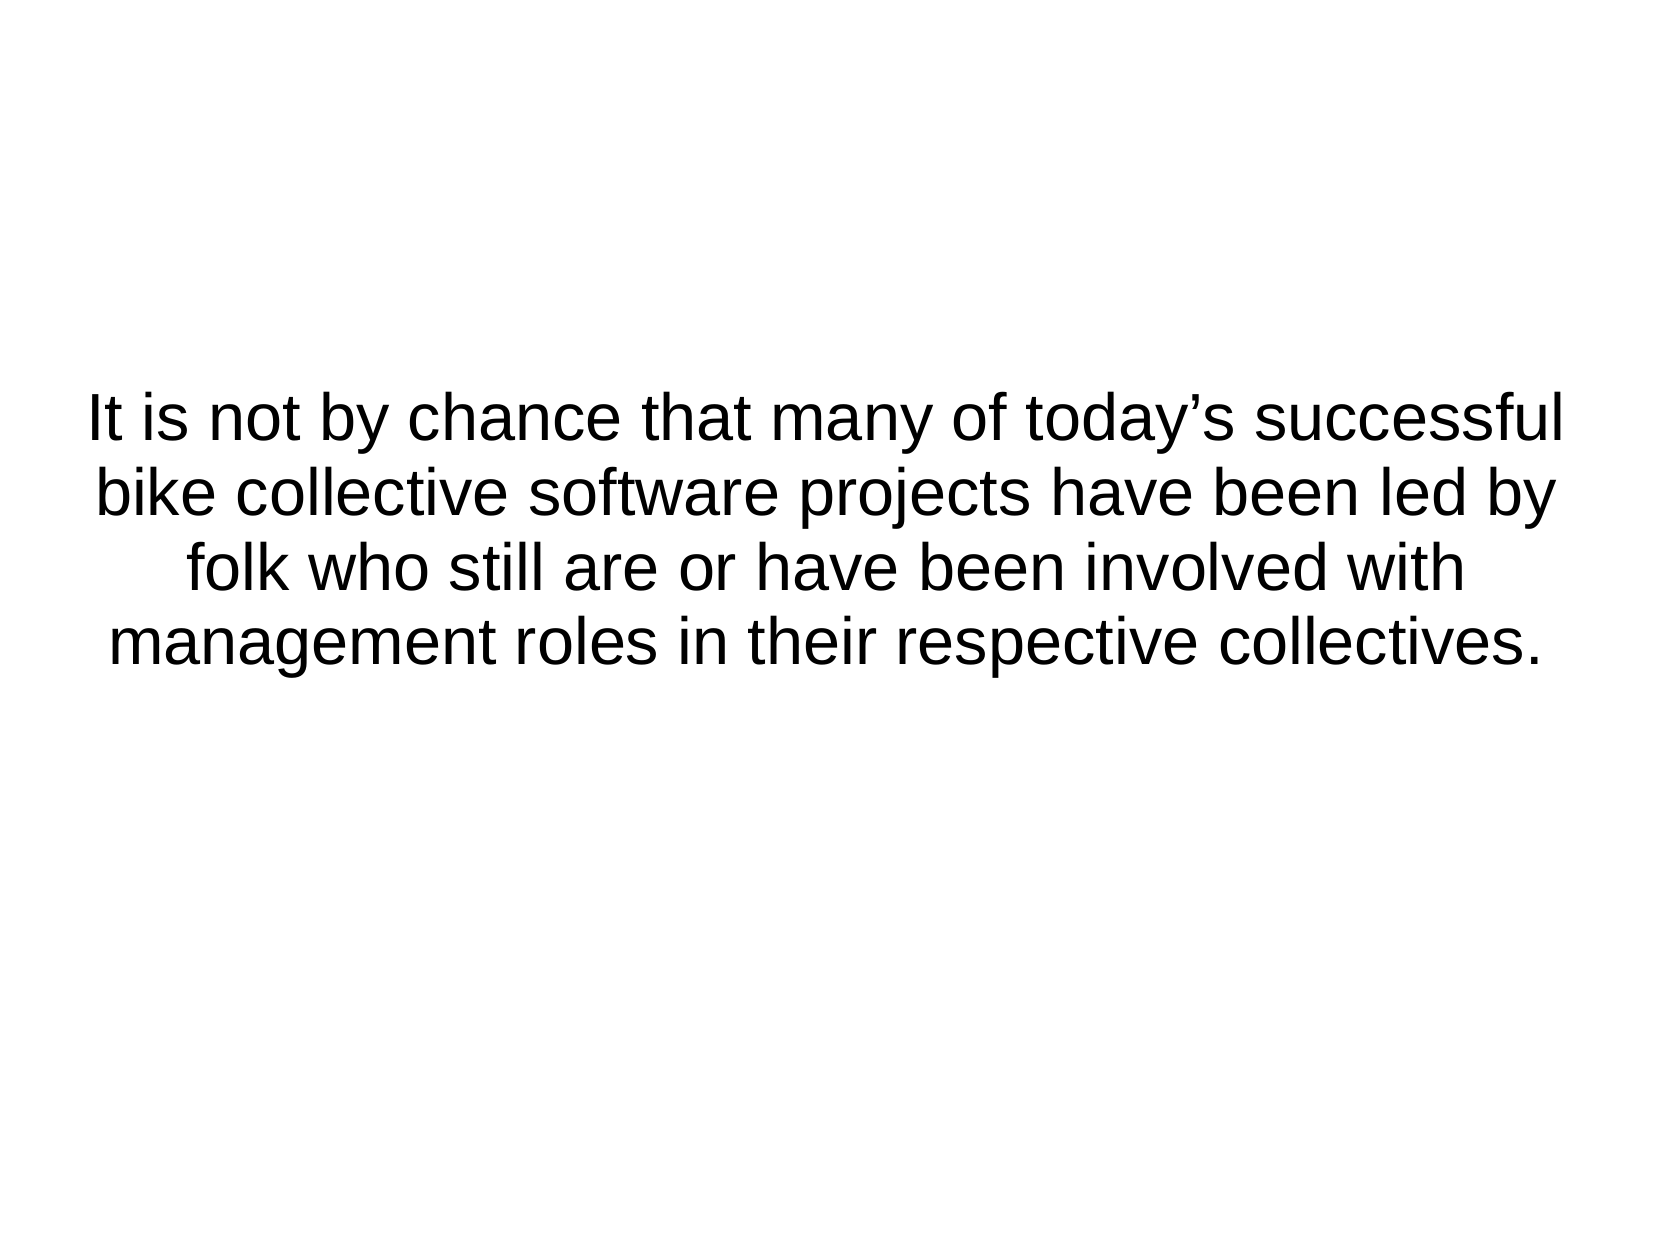

# It is not by chance that many of today’s successful bike collective software projects have been led by folk who still are or have been involved with management roles in their respective collectives.